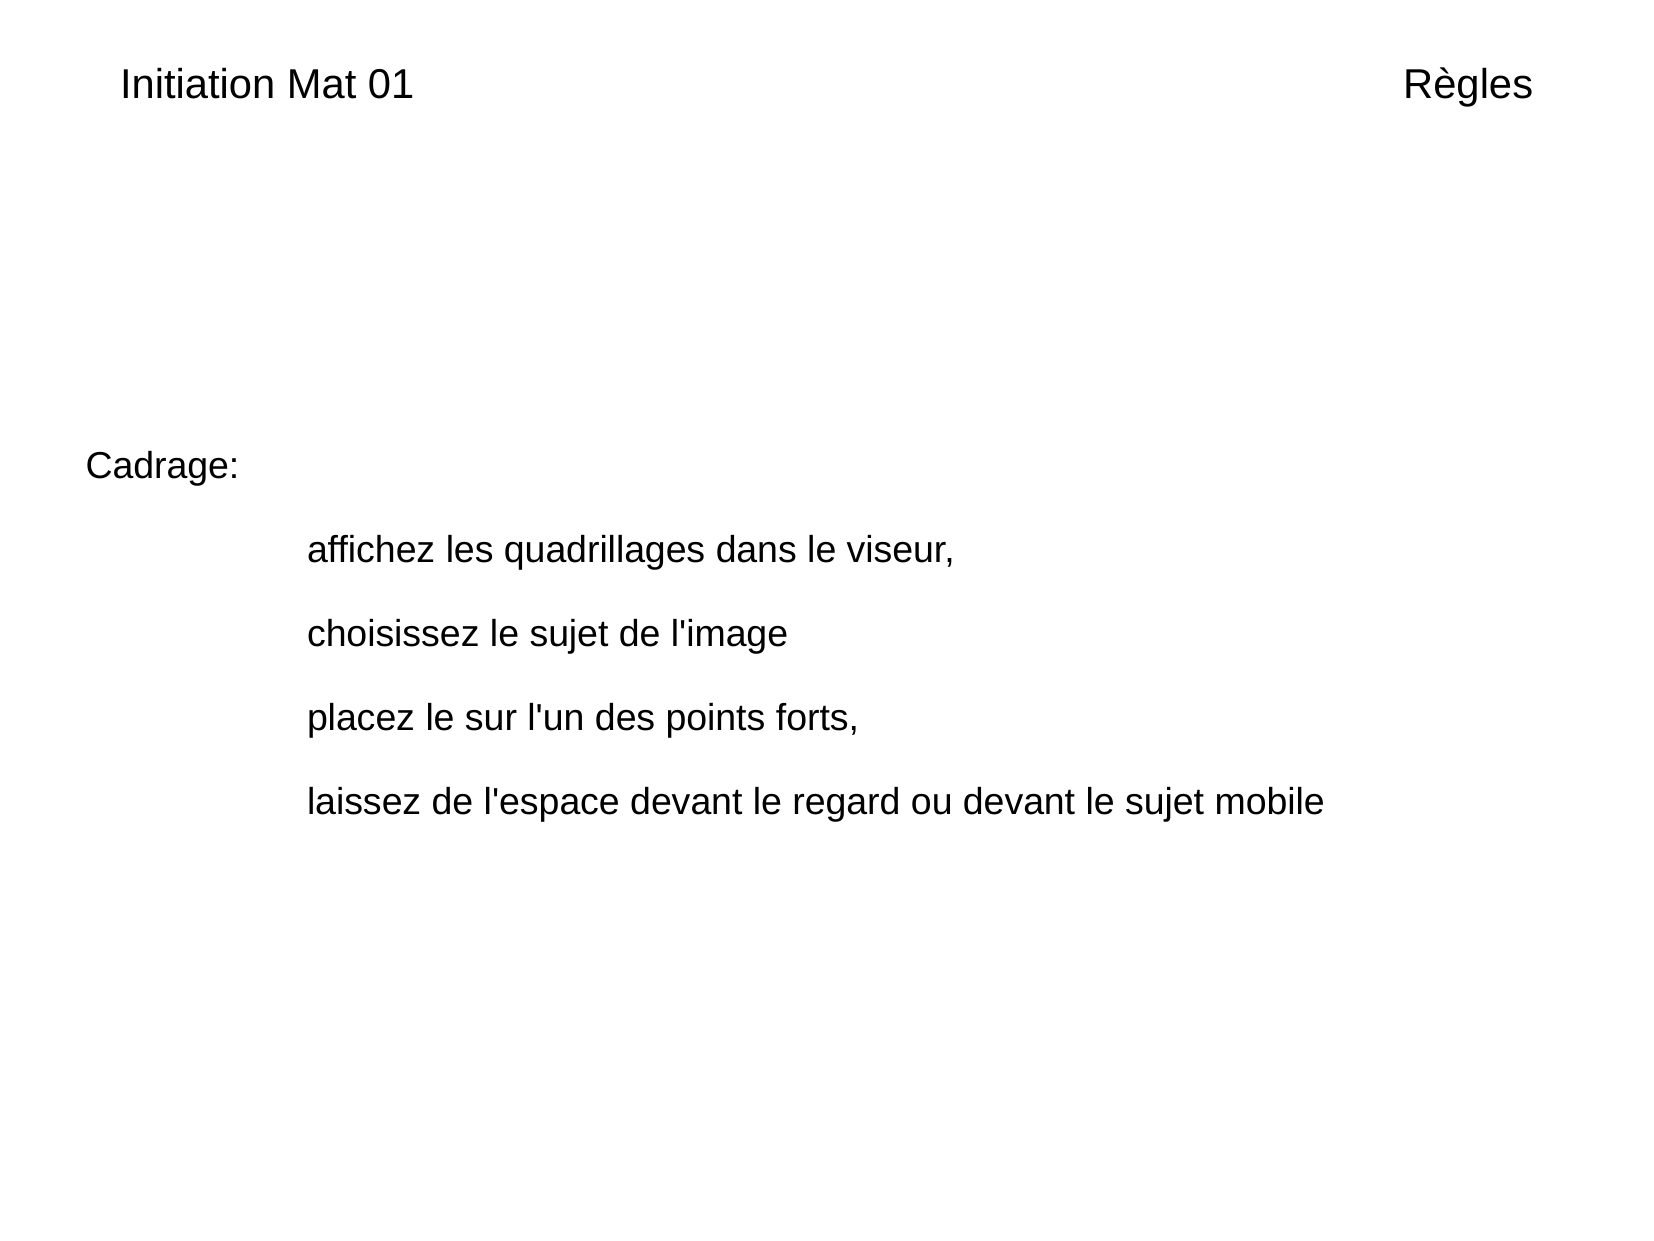

# Initiation Mat 01 Règles
Cadrage:
			affichez les quadrillages dans le viseur,
			choisissez le sujet de l'image
			placez le sur l'un des points forts,
			laissez de l'espace devant le regard ou devant le sujet mobile